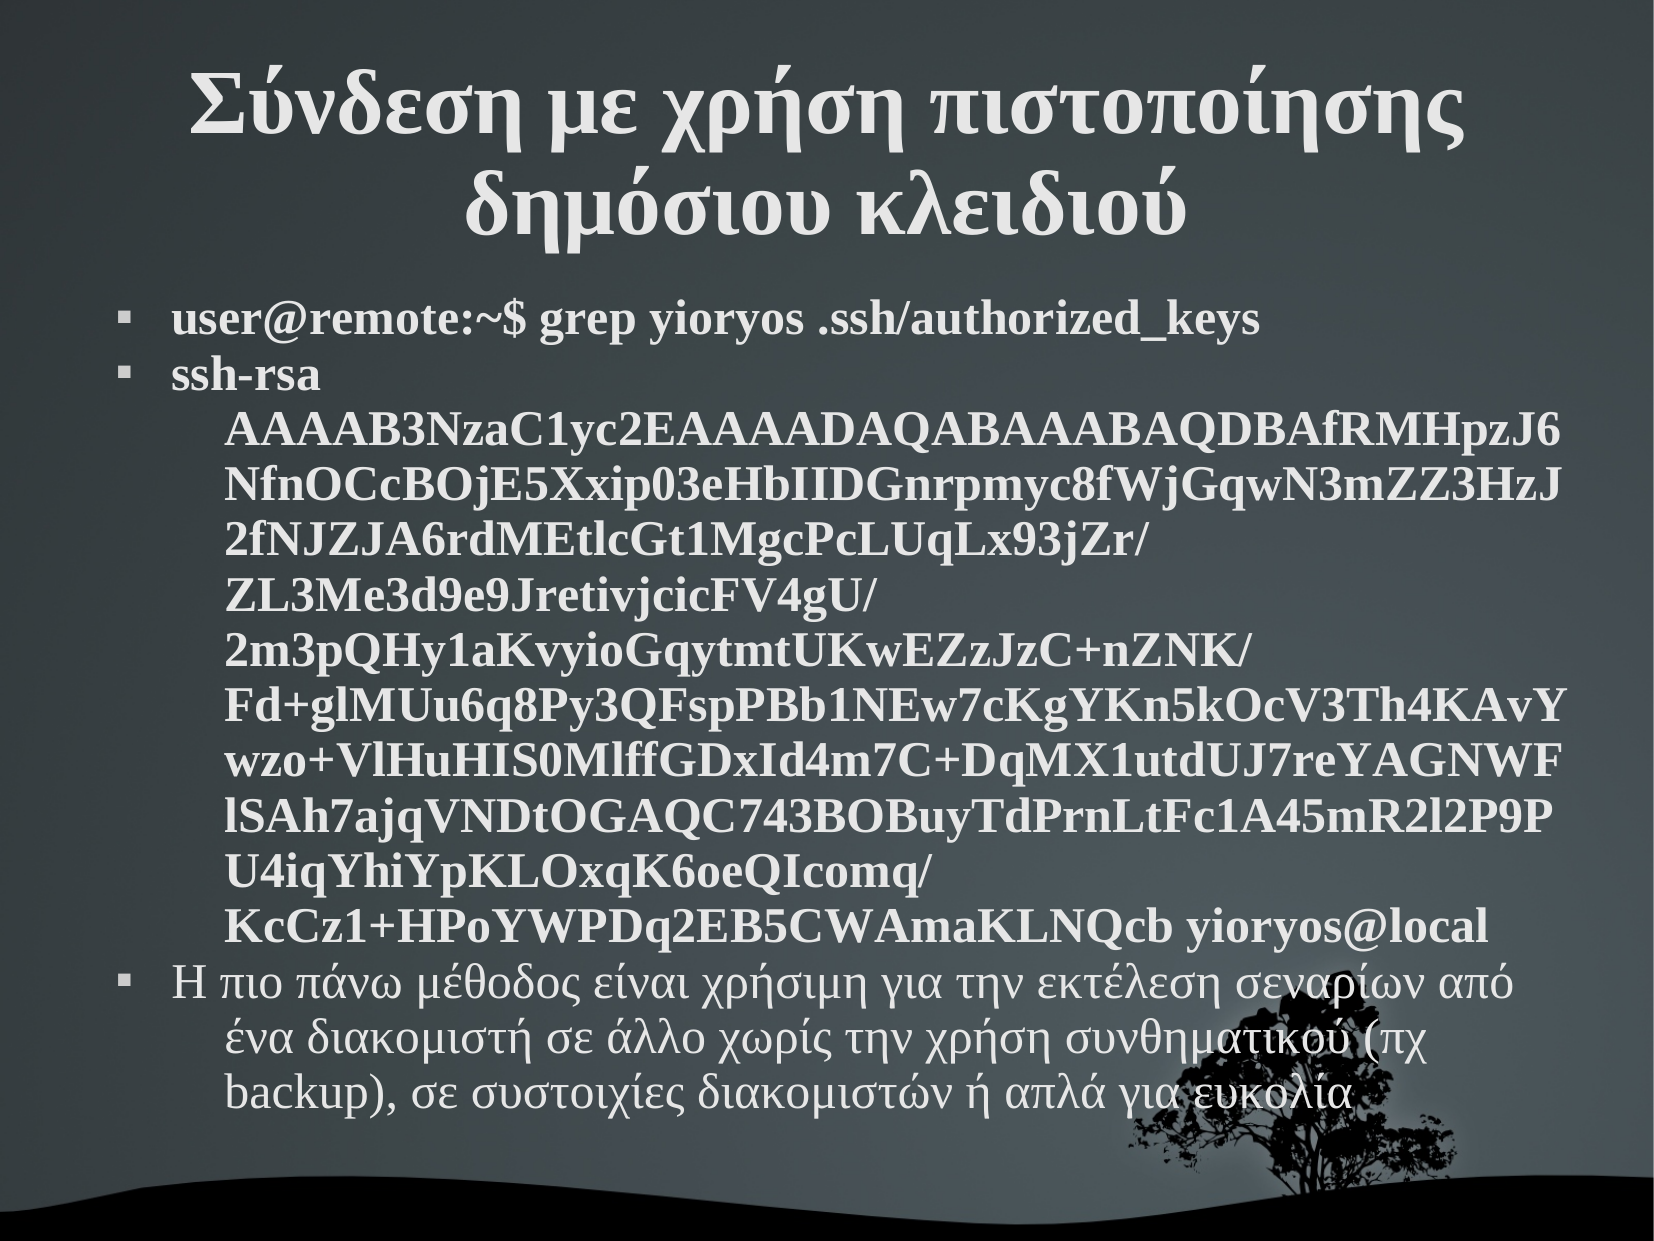

Σύνδεση με χρήση πιστοποίησης δημόσιου κλειδιού
# user@remote:~$ grep yioryos .ssh/authorized_keys
ssh-rsa AAAAB3NzaC1yc2EAAAADAQABAAABAQDBAfRMHpzJ6NfnOCcBOjE5Xxip03eHbIIDGnrpmyc8fWjGqwN3mZZ3HzJ2fNJZJA6rdMEtlcGt1MgcPcLUqLx93jZr/ZL3Me3d9e9JretivjcicFV4gU/2m3pQHy1aKvyioGqytmtUKwEZzJzC+nZNK/Fd+glMUu6q8Py3QFspPBb1NEw7cKgYKn5kOcV3Th4KAvYwzo+VlHuHIS0MlffGDxId4m7C+DqMX1utdUJ7reYAGNWFlSAh7ajqVNDtOGAQC743BOBuyTdPrnLtFc1A45mR2l2P9PU4iqYhiYpKLOxqK6oeQIcomq/KcCz1+HPoYWPDq2EB5CWAmaKLNQcb yioryos@local
Η πιο πάνω μέθοδος είναι χρήσιμη για την εκτέλεση σεναρίων από ένα διακομιστή σε άλλο χωρίς την χρήση συνθηματικού (πχ backup), σε συστοιχίες διακομιστών ή απλά για ευκολία